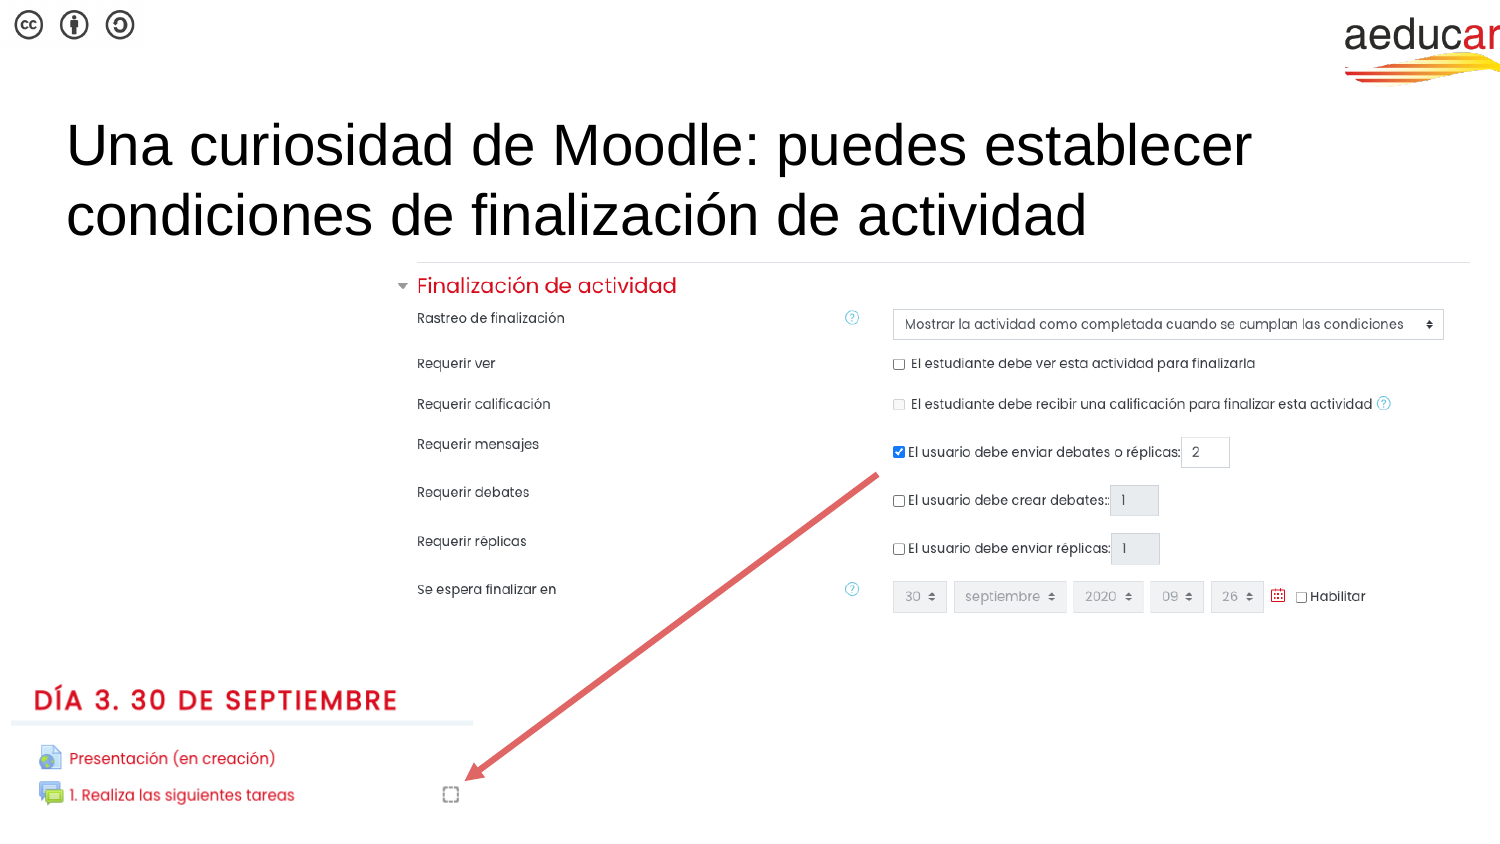

# Una curiosidad de Moodle: puedes establecer condiciones de finalización de actividad